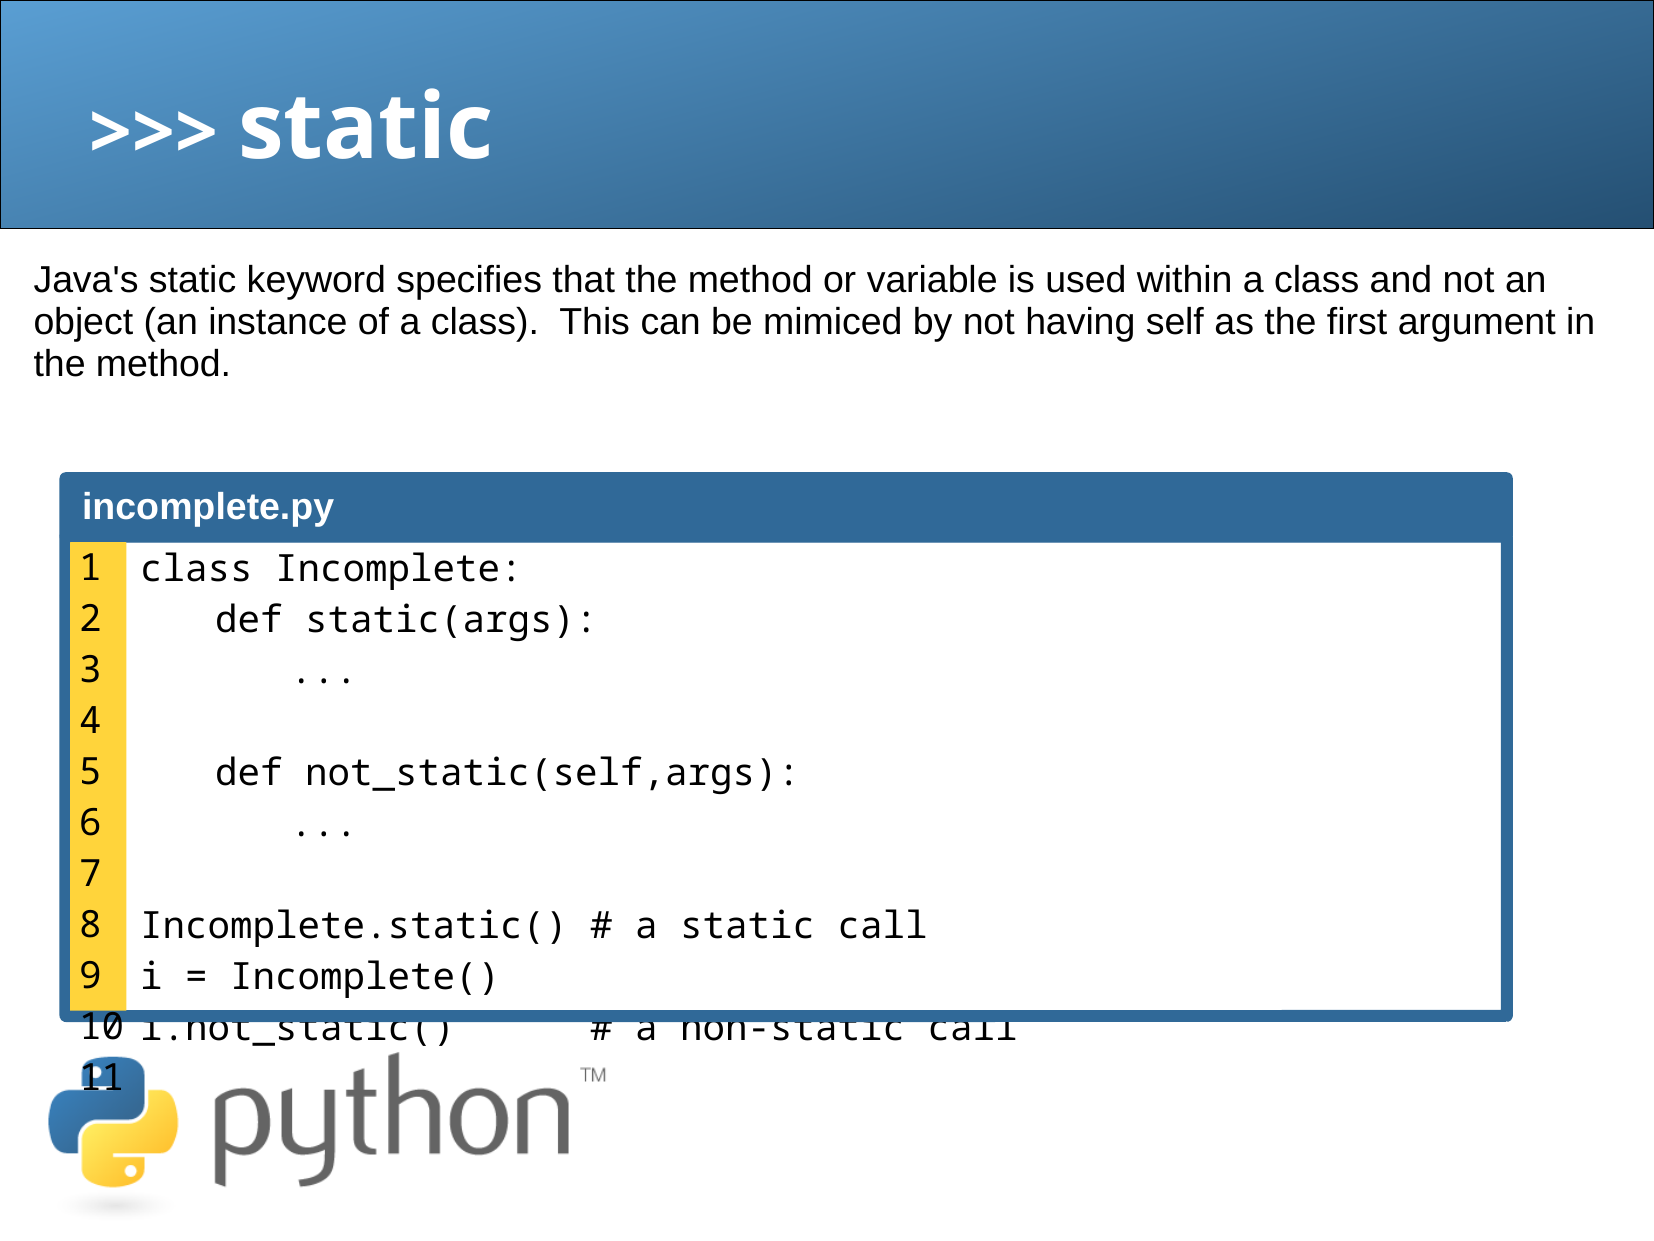

>>> static
Java's static keyword specifies that the method or variable is used within a class and not an object (an instance of a class). This can be mimiced by not having self as the first argument in the method.
incomplete.py
1
2
3
4
5
6
7
8
9
10
11
class Incomplete:
	def static(args):
		...
	def not_static(self,args):
		...
Incomplete.static() # a static call
i = Incomplete()
i.not_static() # a non-static call